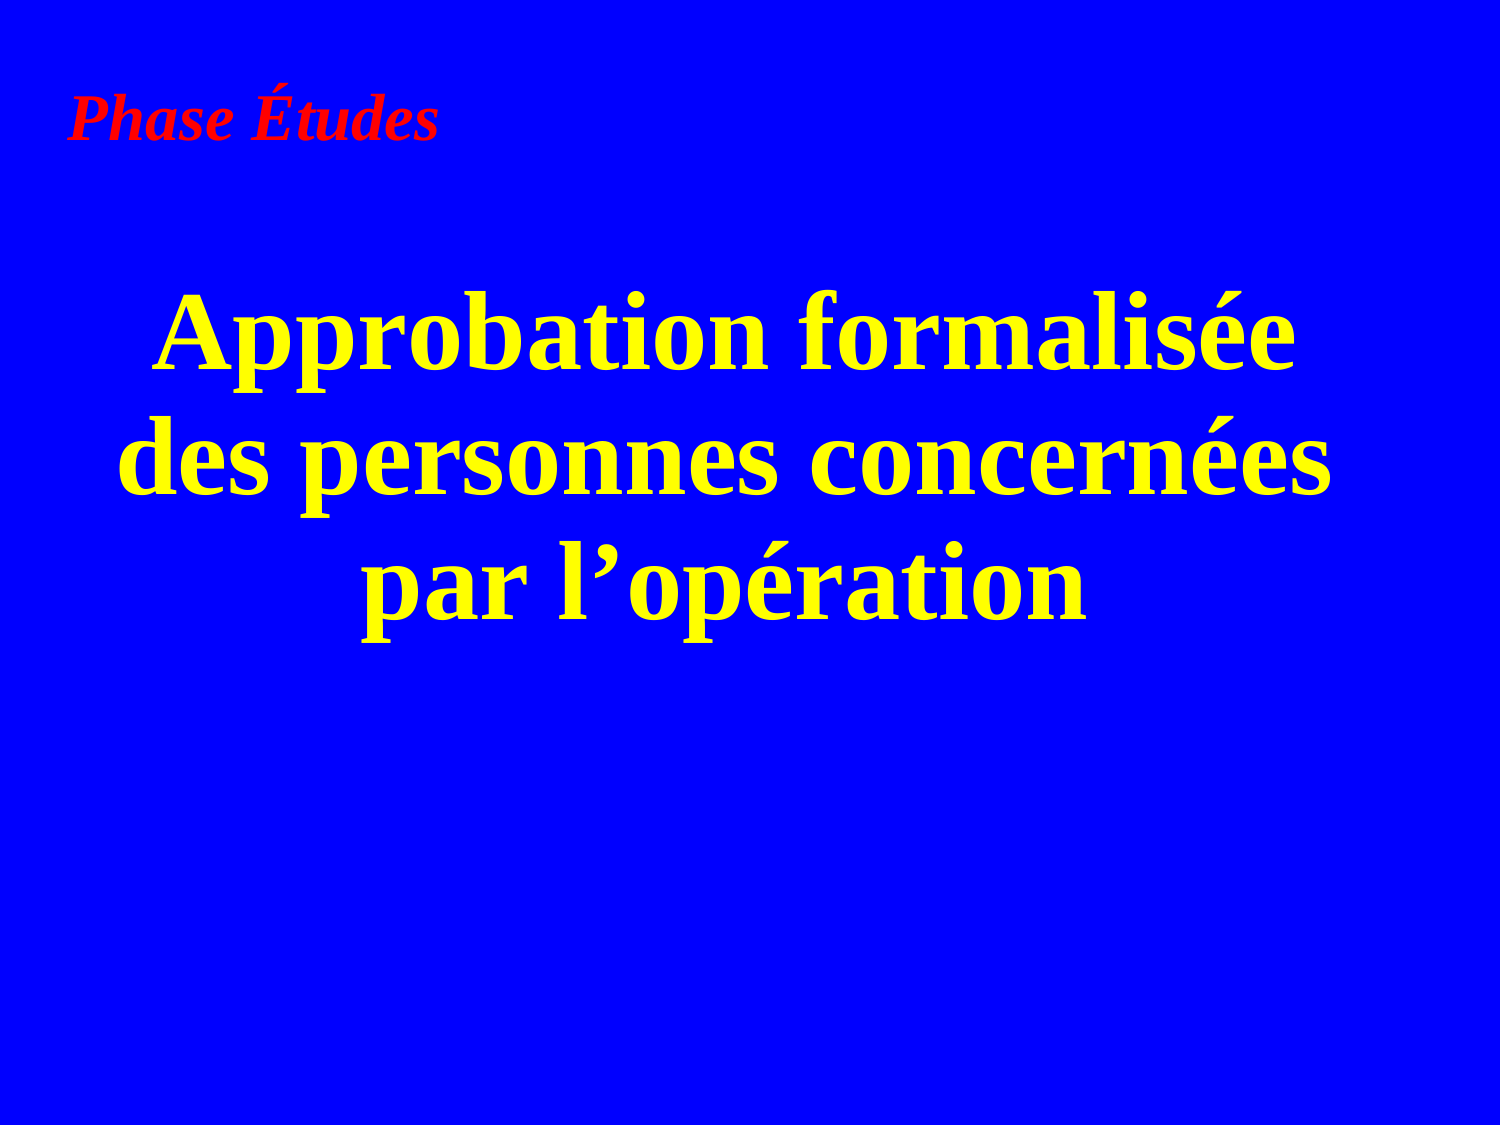

Phase Études
# Approbation formalisée des personnes concernées par l’opération